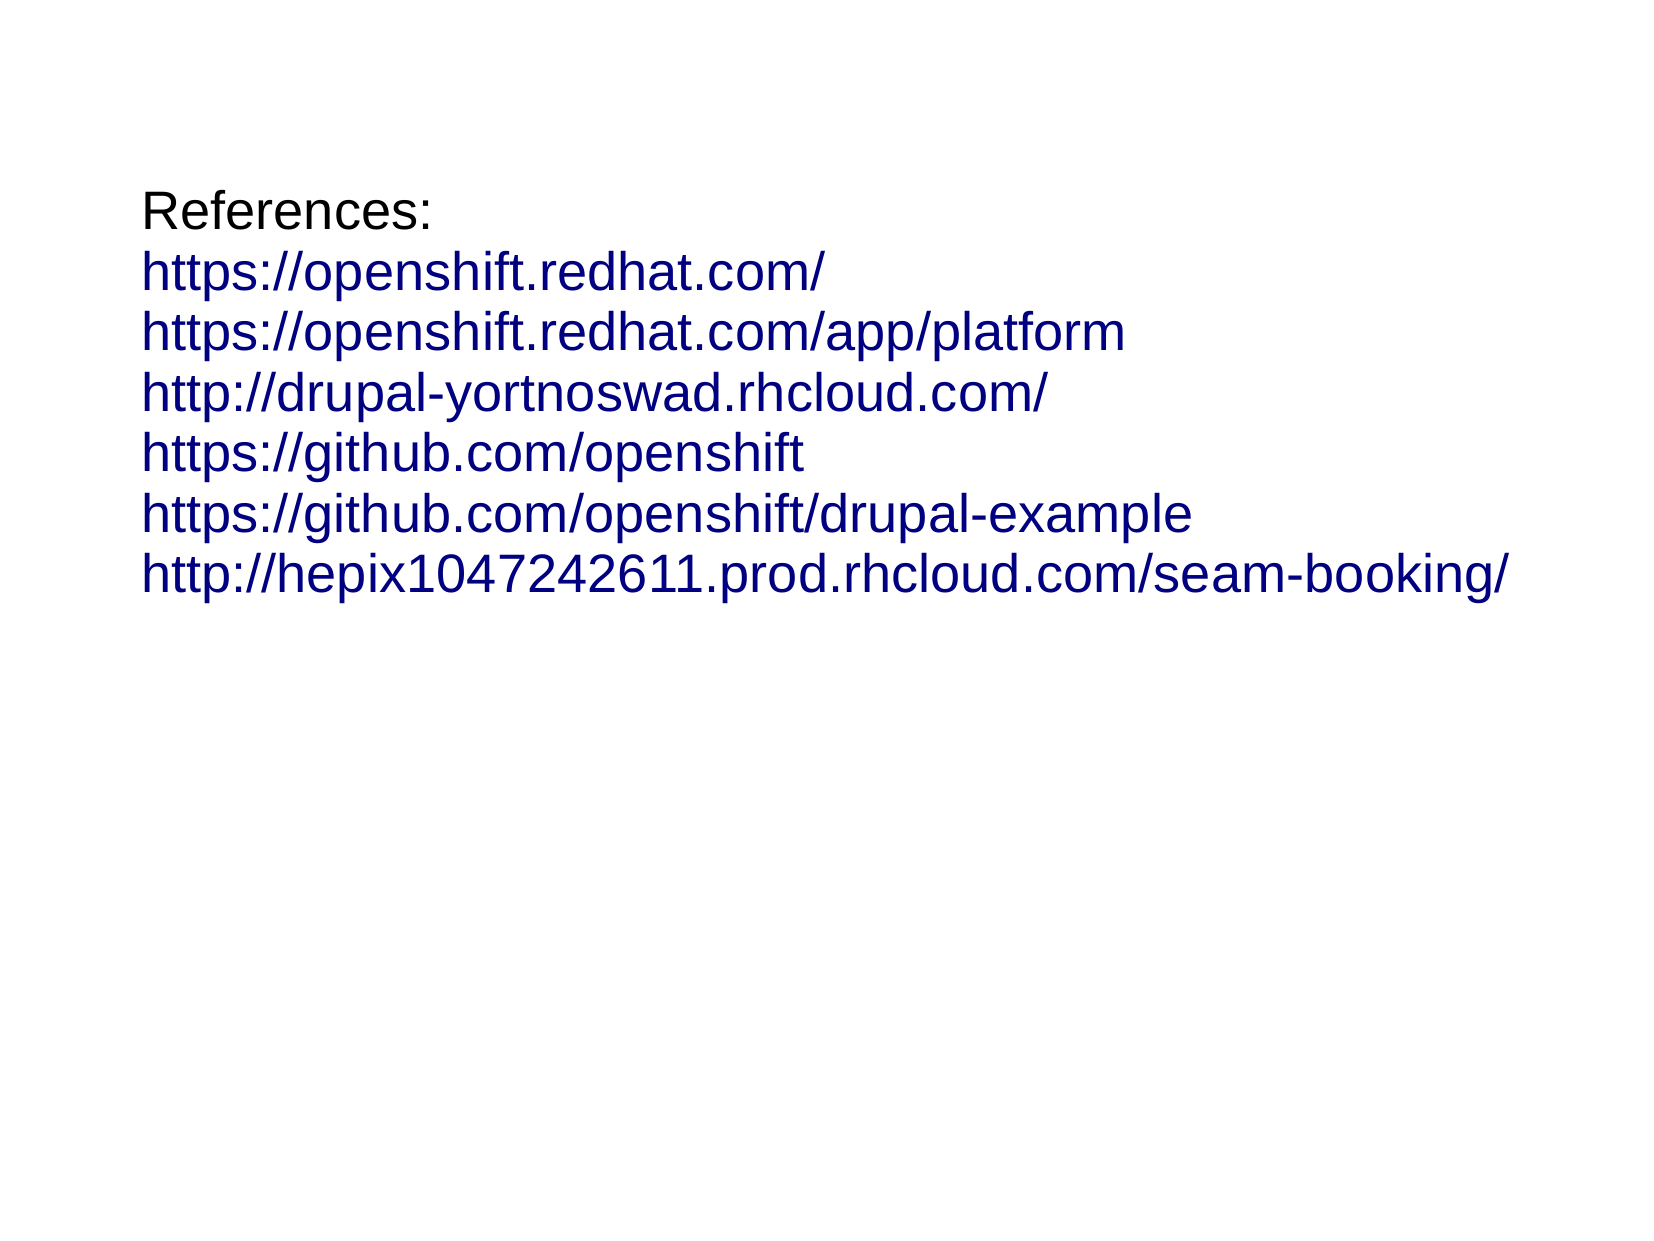

References:
https://openshift.redhat.com/
https://openshift.redhat.com/app/platform
http://drupal-yortnoswad.rhcloud.com/
https://github.com/openshift
https://github.com/openshift/drupal-example
http://hepix1047242611.prod.rhcloud.com/seam-booking/